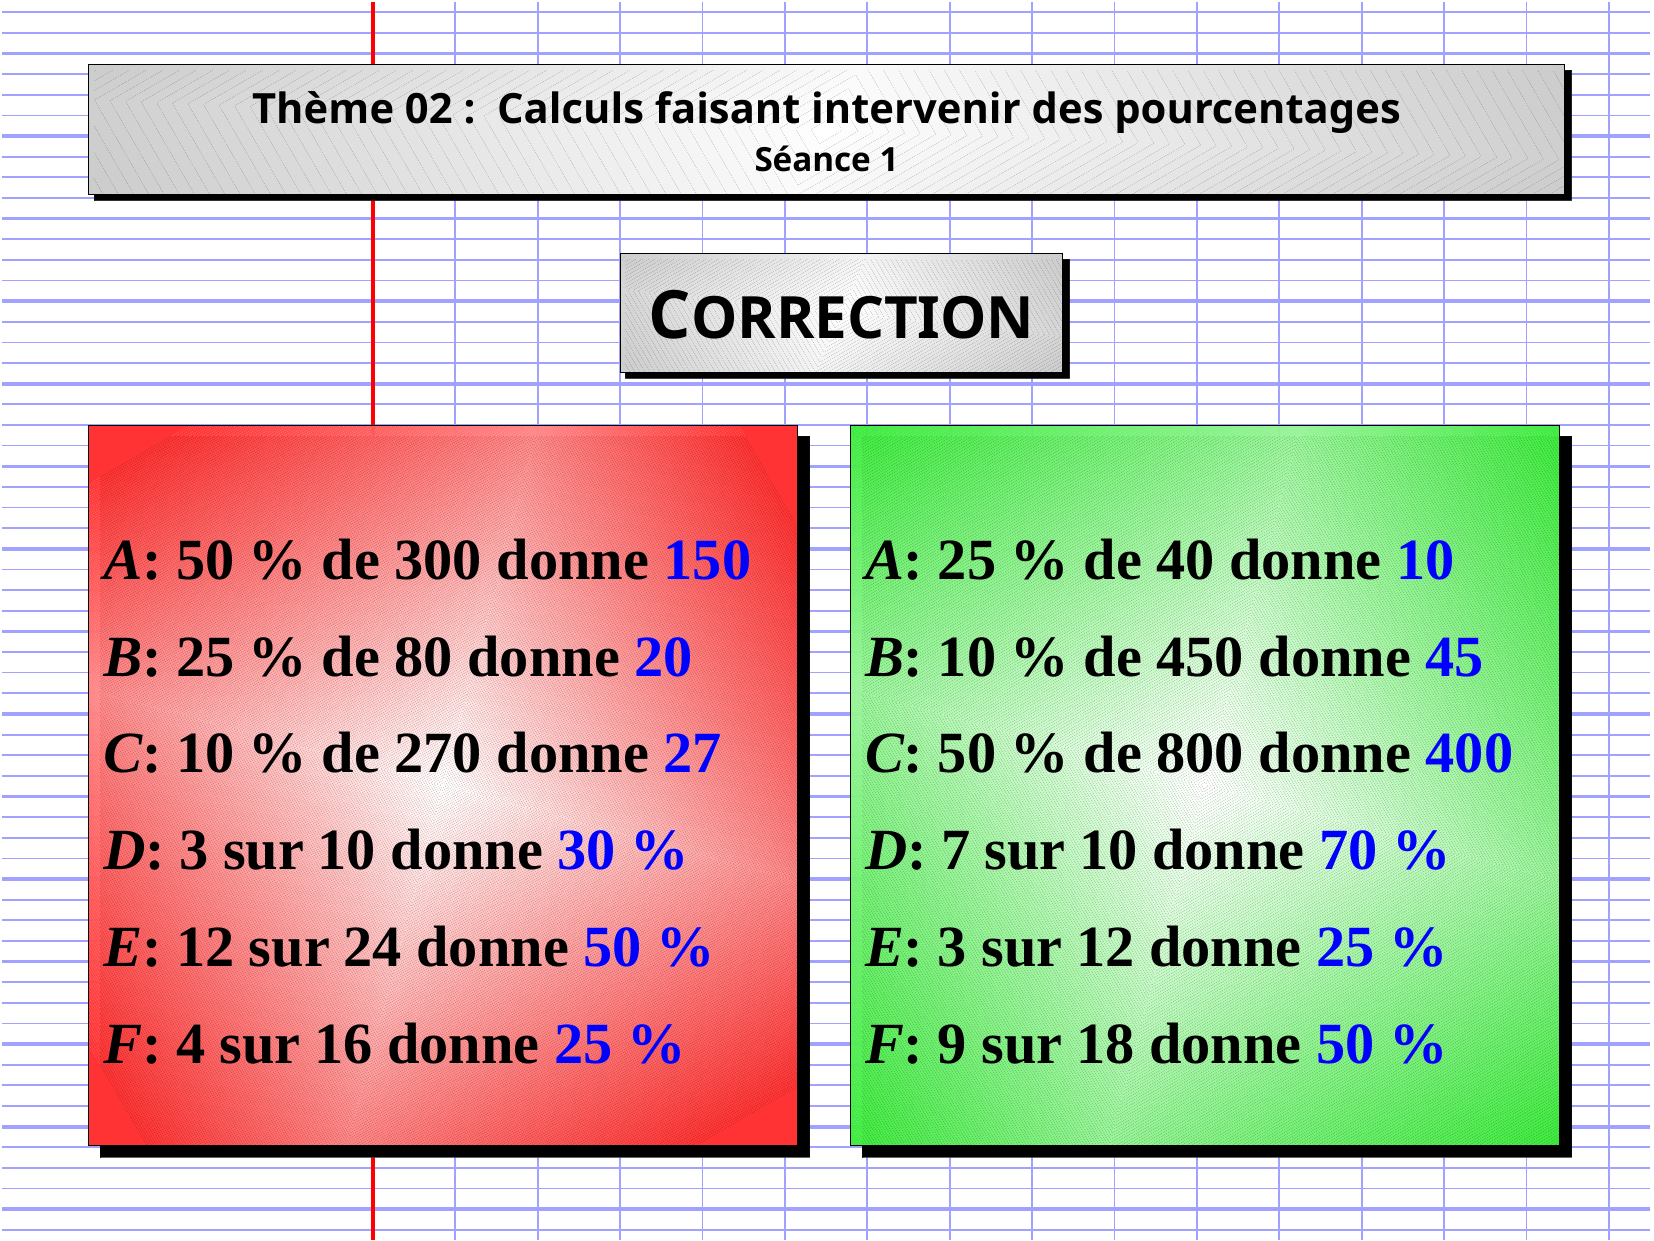

Thème 02 : Calculs faisant intervenir des pourcentages
Séance 1
CORRECTION
A: 50 % de 300 donne 150
B: 25 % de 80 donne 20
C: 10 % de 270 donne 27
D: 3 sur 10 donne 30 %
E: 12 sur 24 donne 50 %
F: 4 sur 16 donne 25 %
A: 25 % de 40 donne 10
B: 10 % de 450 donne 45
C: 50 % de 800 donne 400
D: 7 sur 10 donne 70 %
E: 3 sur 12 donne 25 %
F: 9 sur 18 donne 50 %